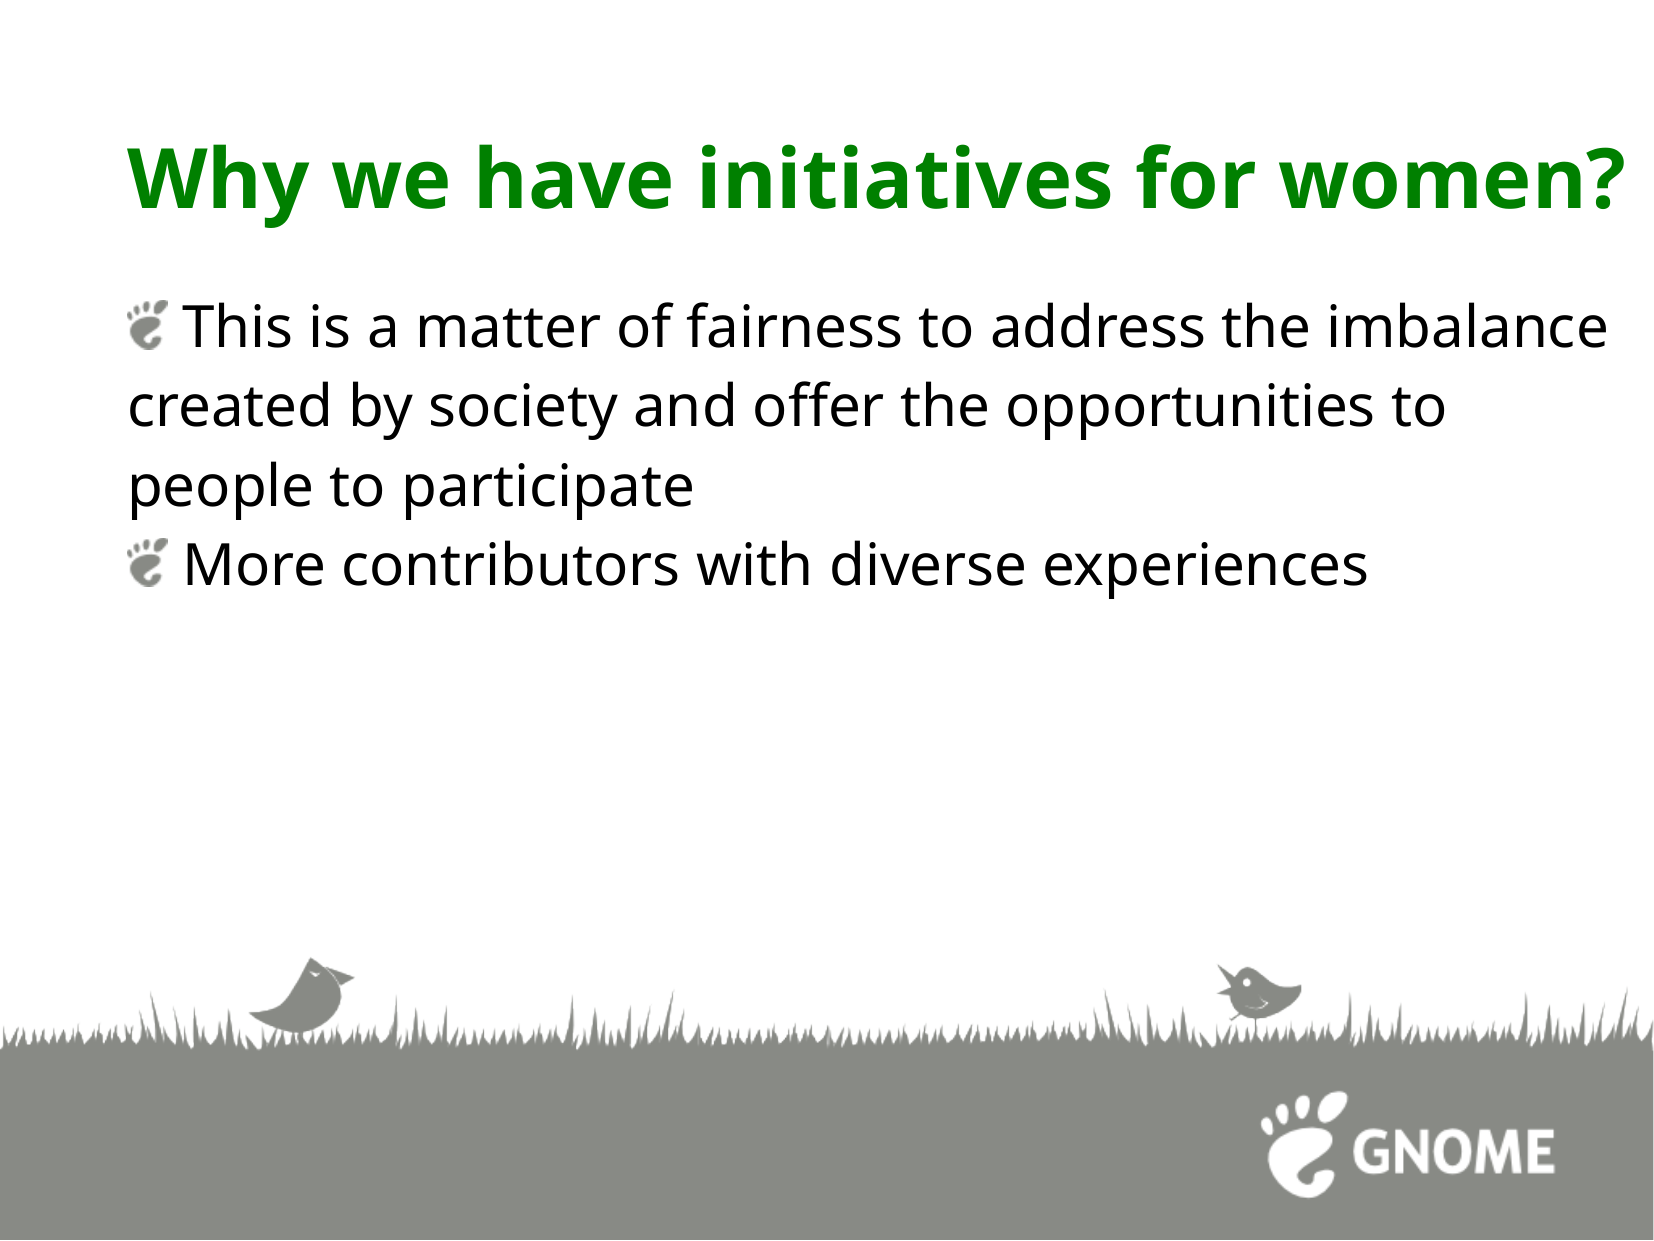

Why we have initiatives for women?
 This is a matter of fairness to address the imbalance created by society and offer the opportunities to people to participate
 More contributors with diverse experiences